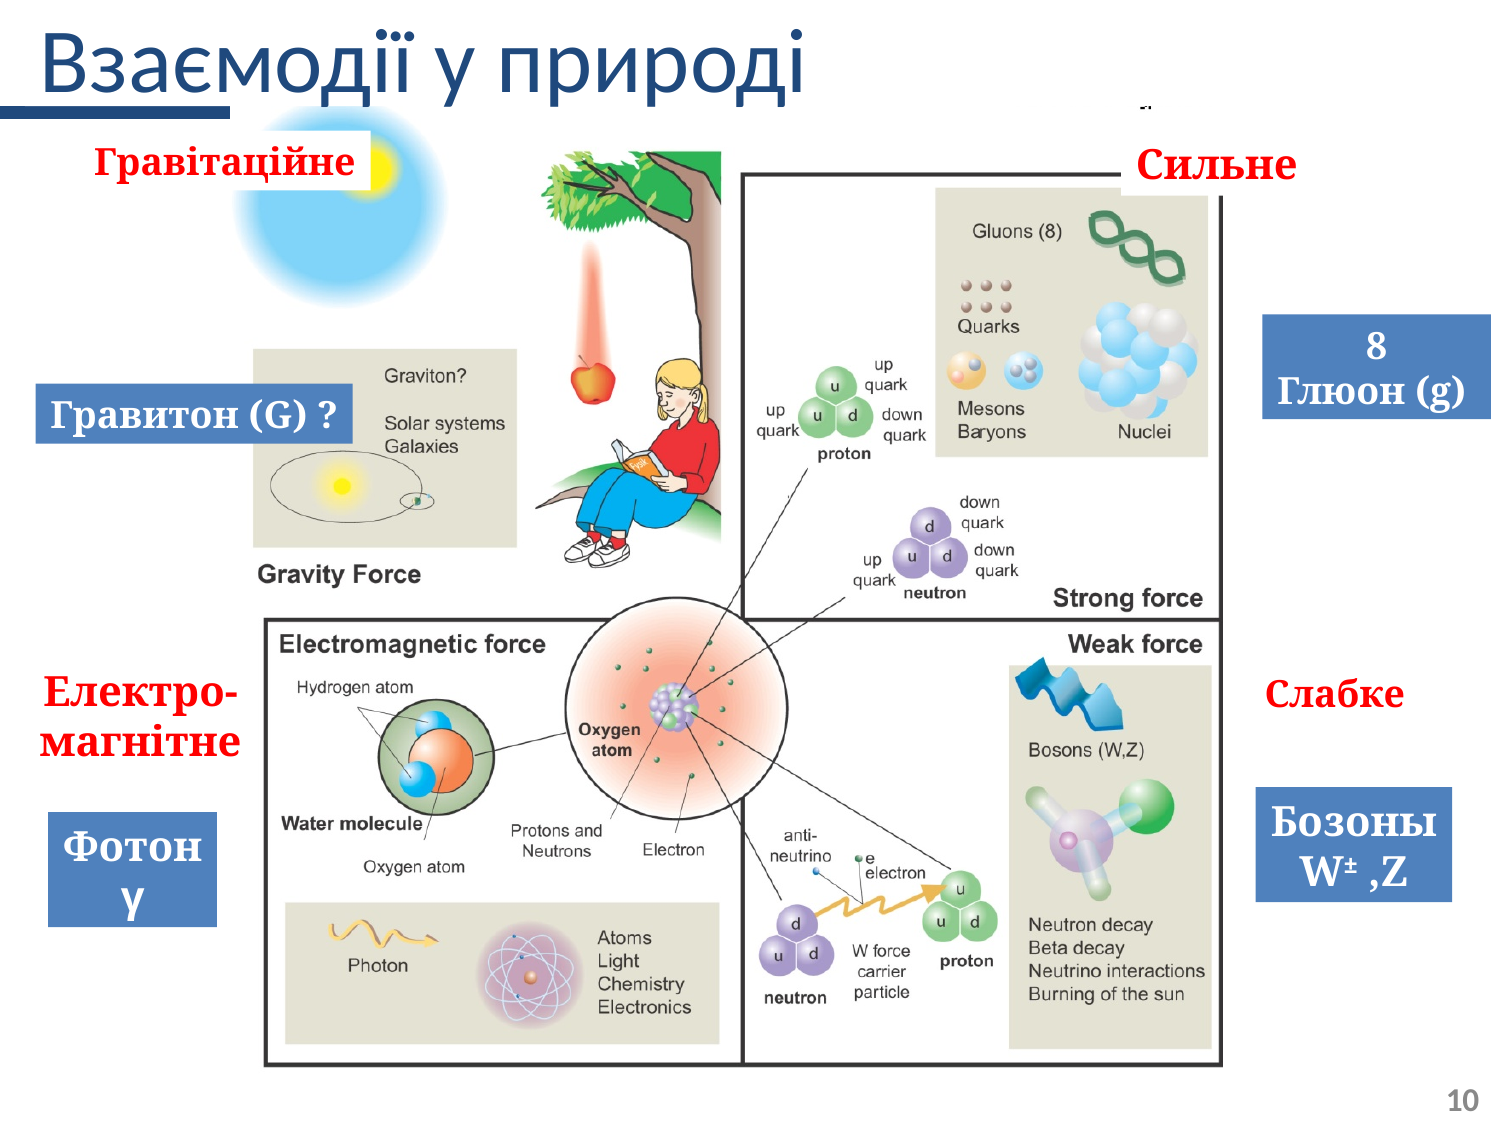

# Взаємодії у природі
Гравітаційне
Сильне
8
Глюон (g)
Гравитон (G) ?
Eлектро-
магнiтнe
Слабкe
Бозоны
W± ,Z
Фотон
γ